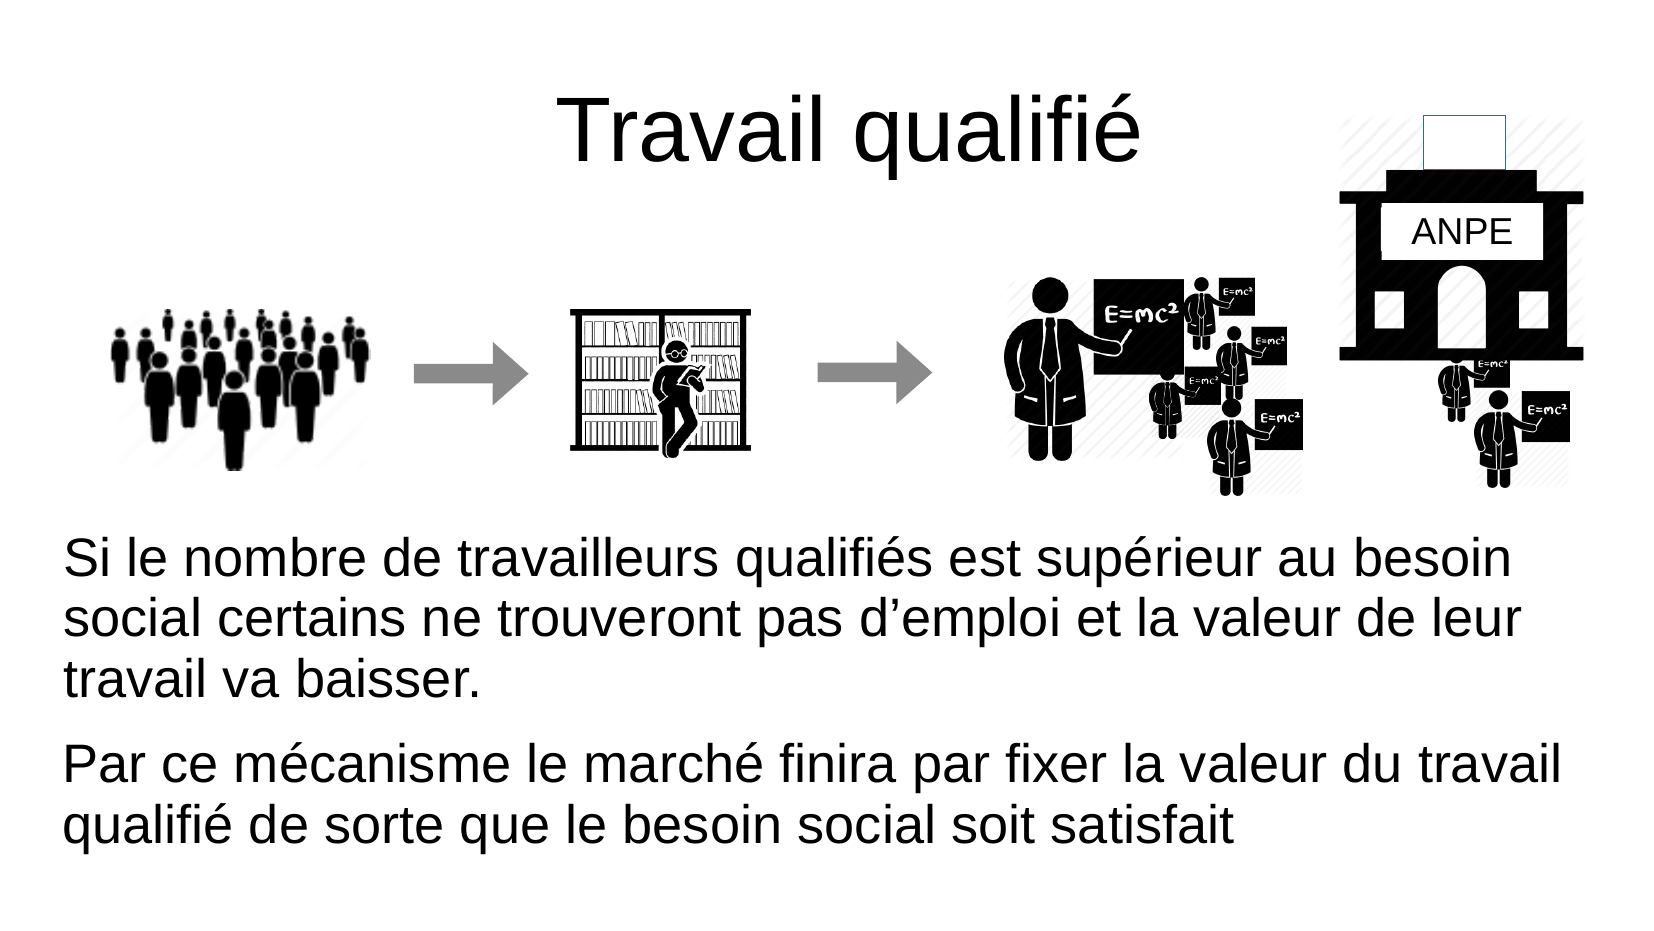

# Travail qualifié
ANPE
Si le nombre de travailleurs qualifiés est supérieur au besoin social certains ne trouveront pas d’emploi et la valeur de leur travail va baisser.
Par ce mécanisme le marché finira par fixer la valeur du travail qualifié de sorte que le besoin social soit satisfait